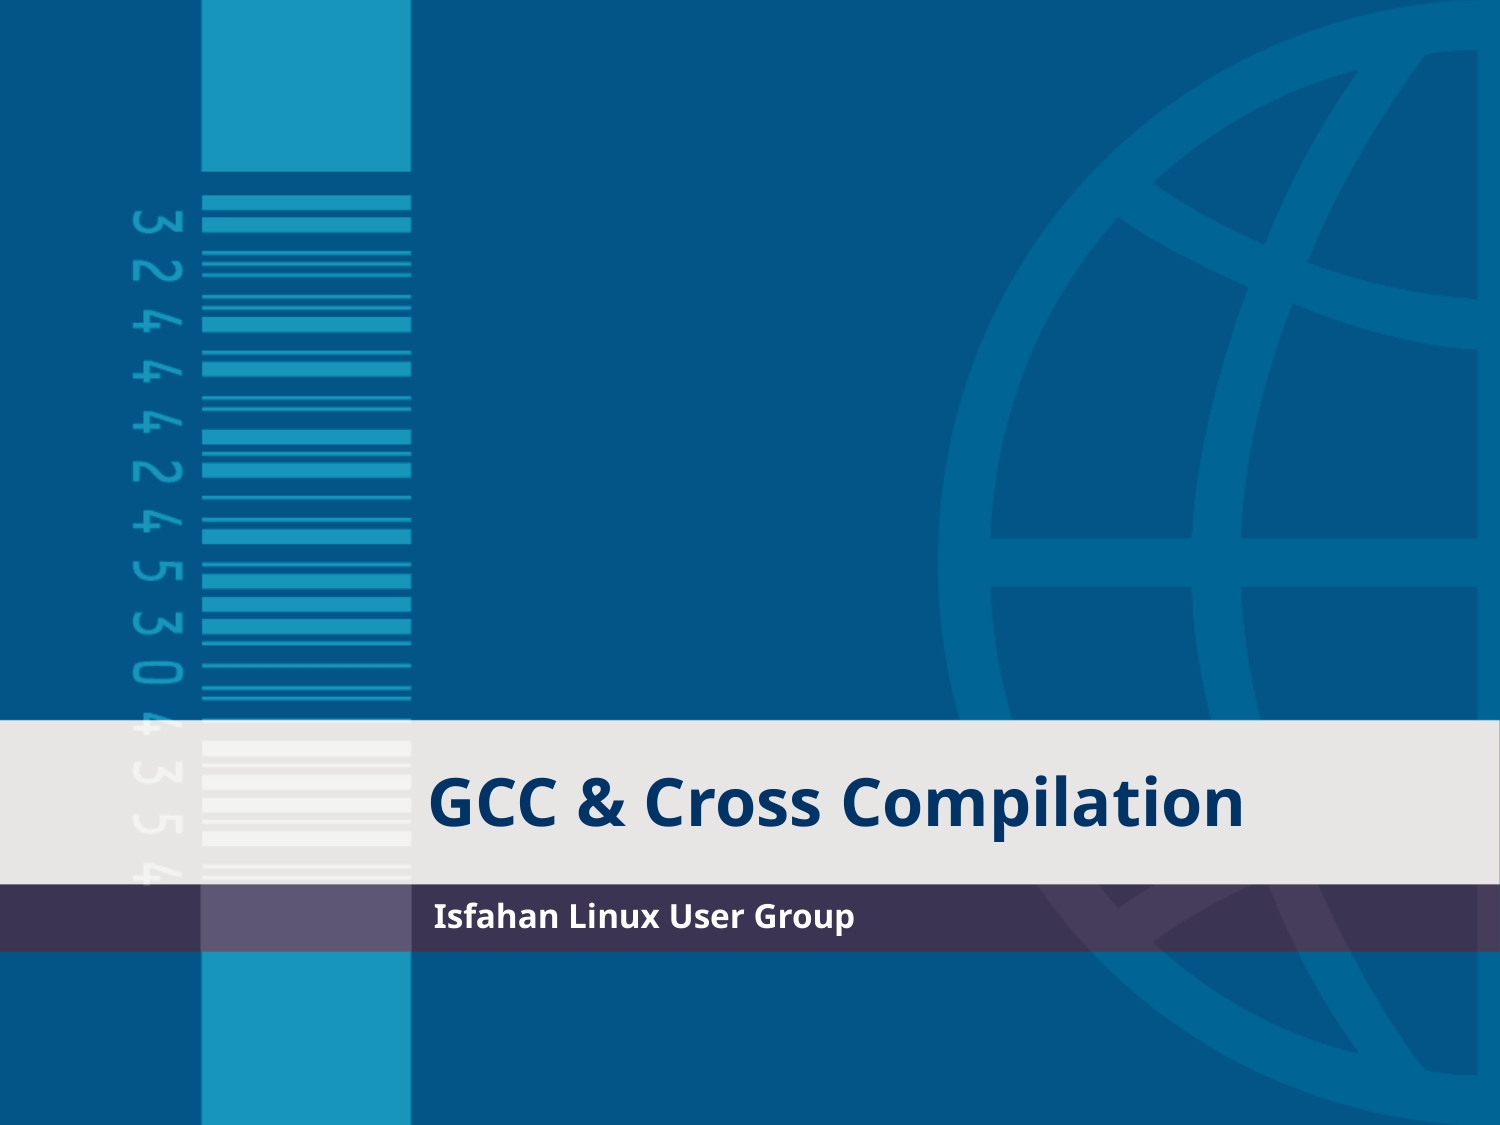

# GCC & Cross Compilation
Isfahan Linux User Group